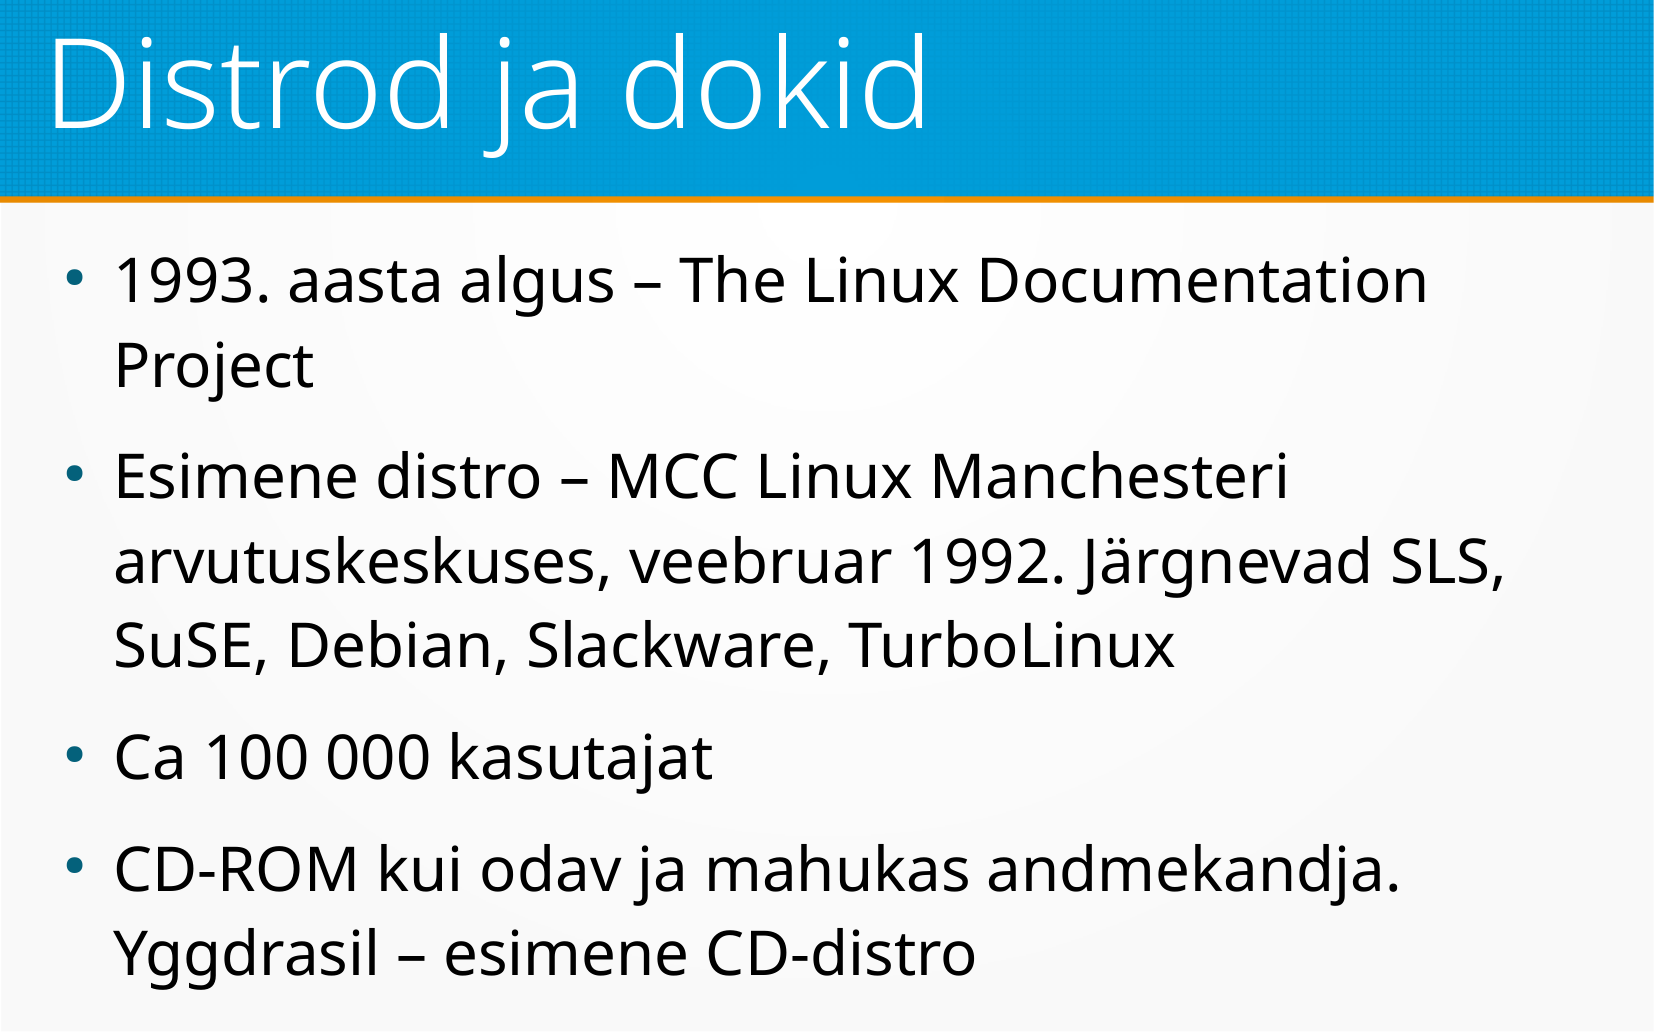

# Distrod ja dokid
1993. aasta algus – The Linux Documentation Project
Esimene distro – MCC Linux Manchesteri arvutuskeskuses, veebruar 1992. Järgnevad SLS, SuSE, Debian, Slackware, TurboLinux
Ca 100 000 kasutajat
CD-ROM kui odav ja mahukas andmekandja. Yggdrasil – esimene CD-distro